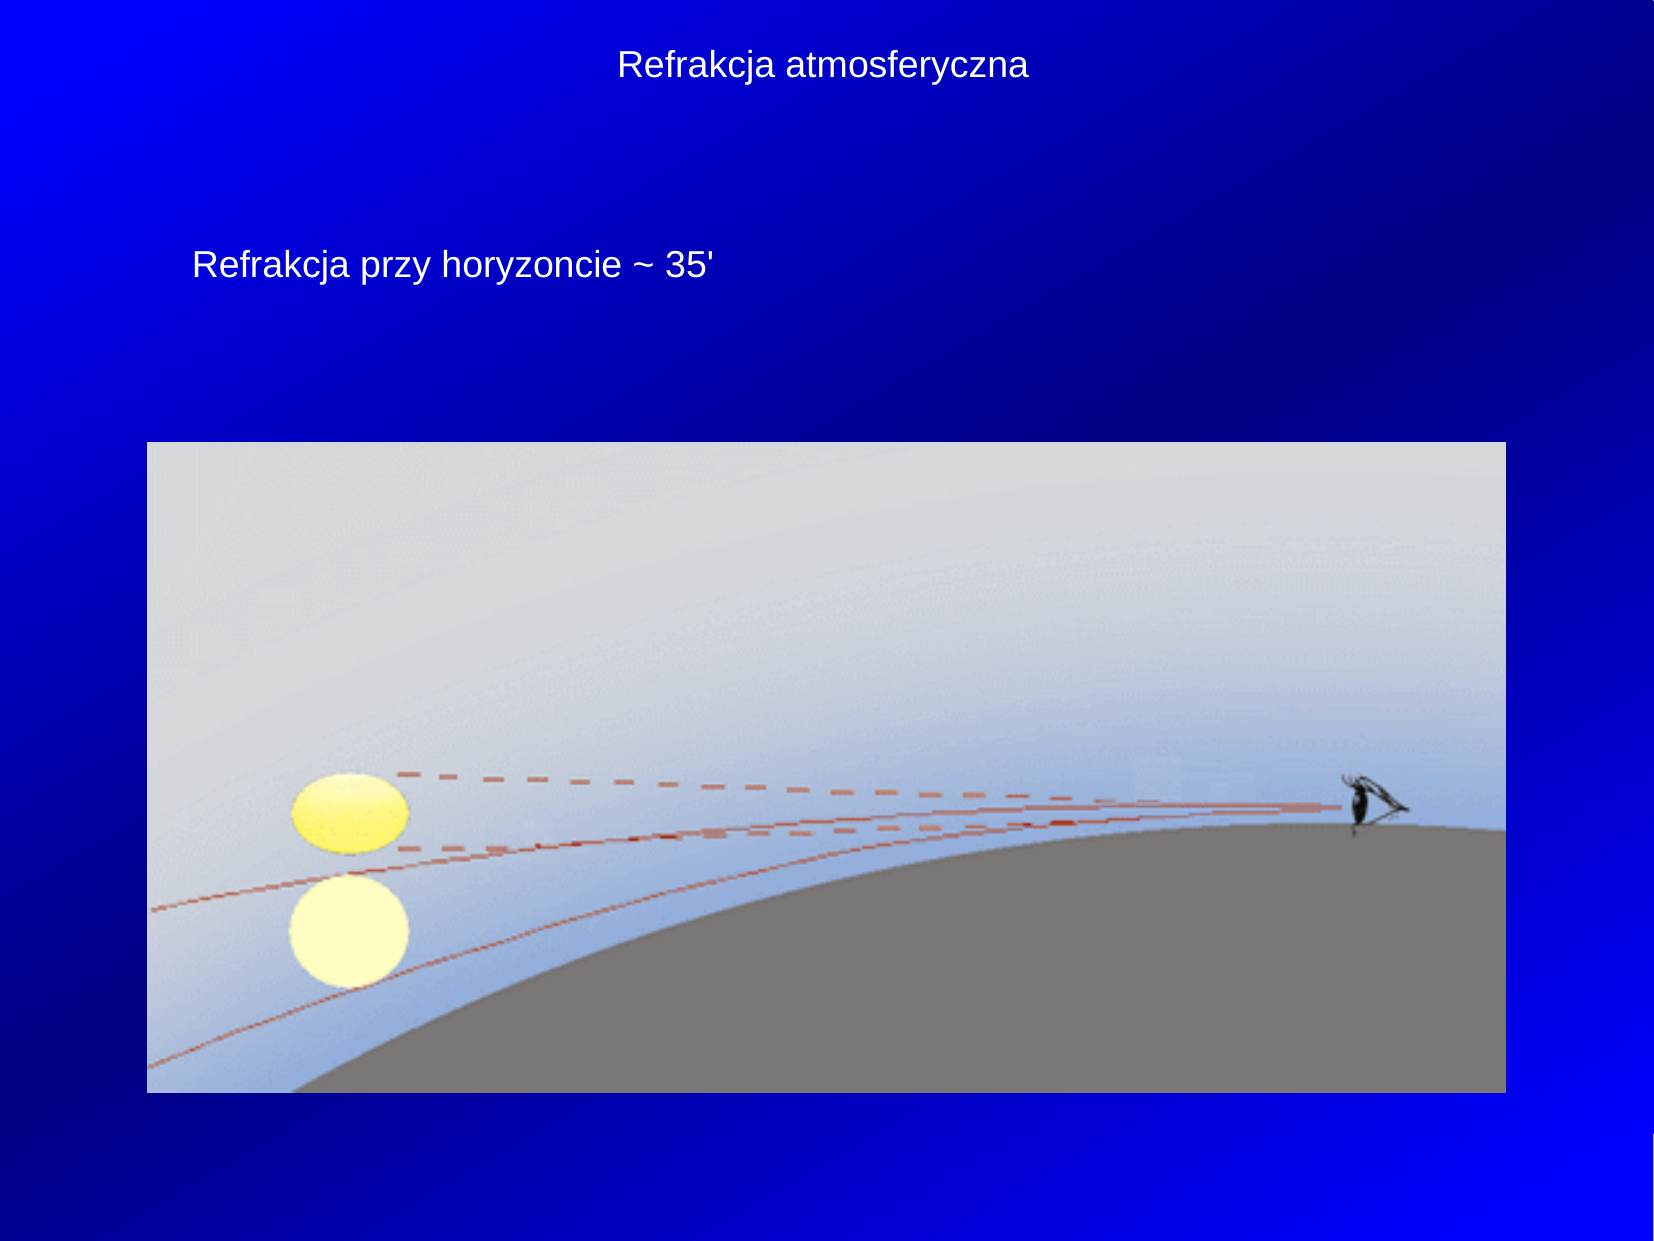

Refrakcja atmosferyczna
Refrakcja przy horyzoncie ~ 35'